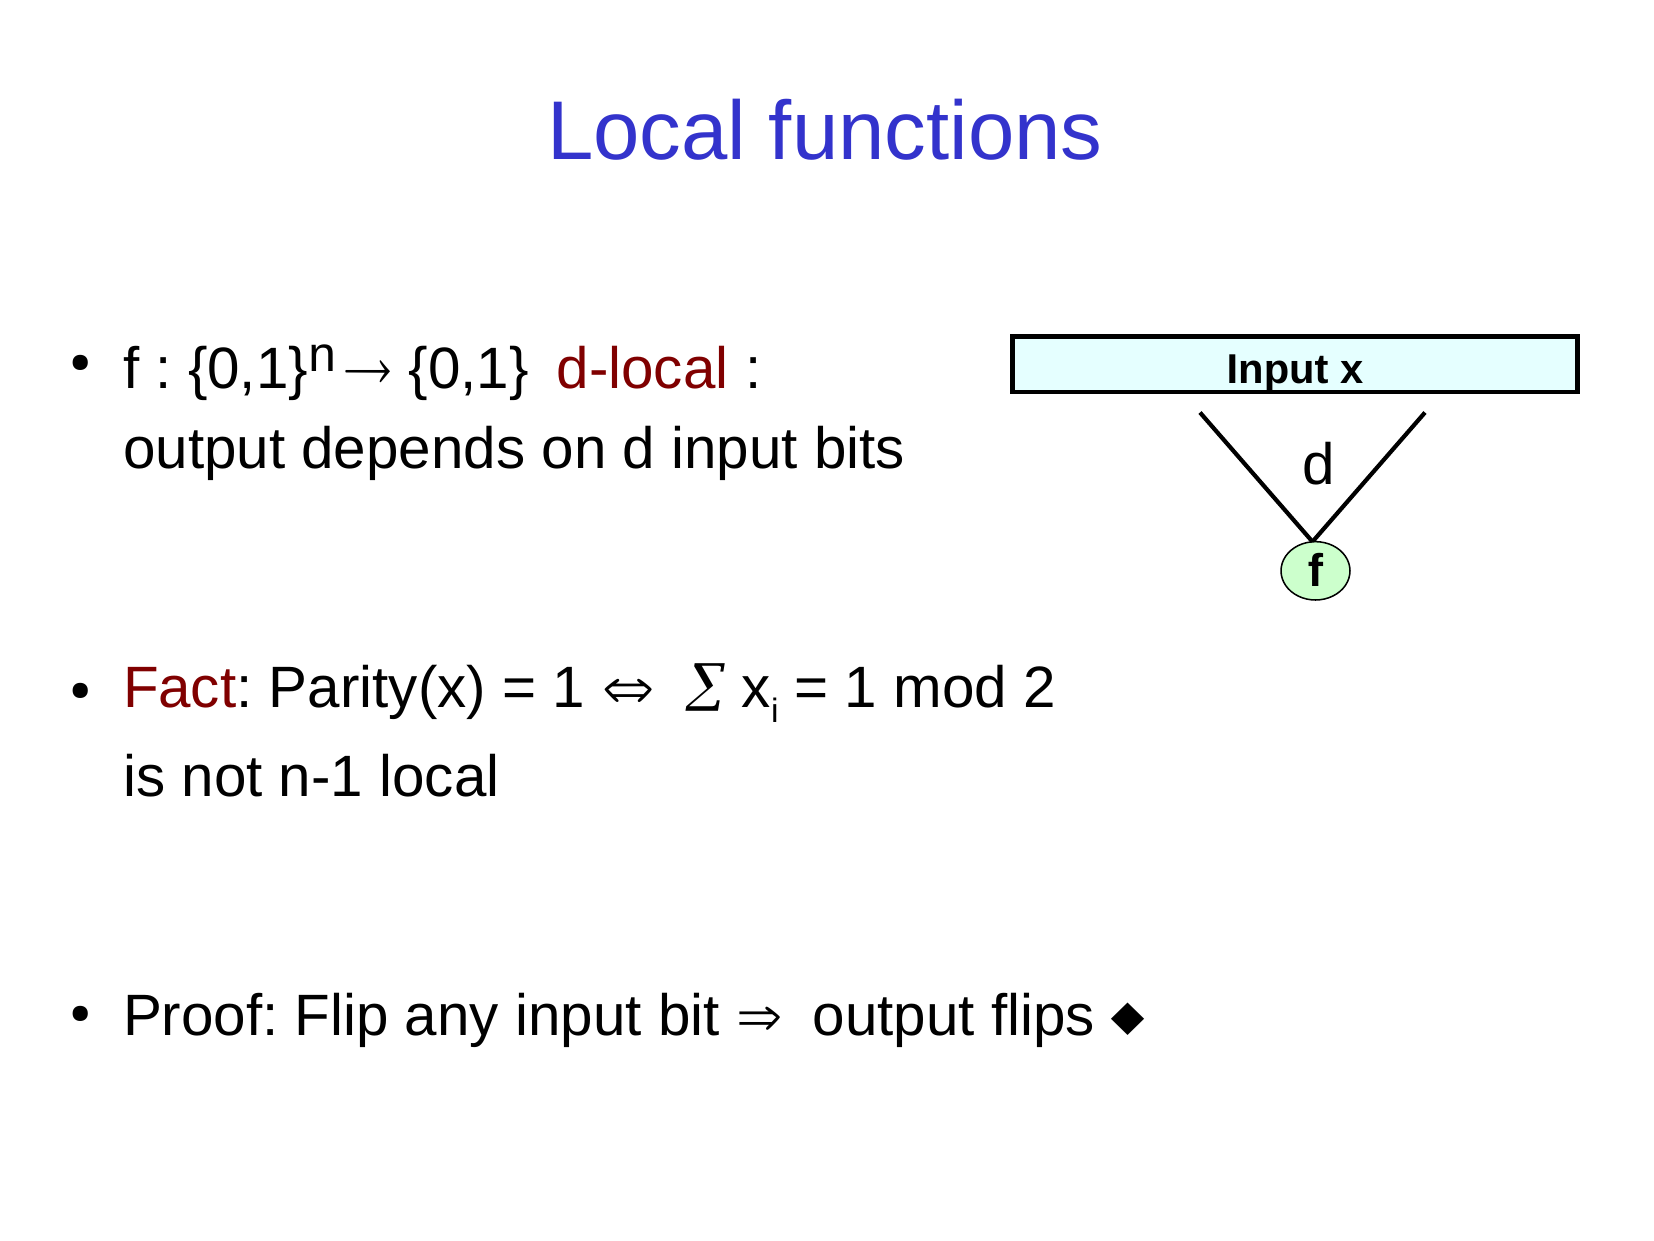

Local functions
# f : {0,1}n  {0,1} d-local :
output depends on d input bits
Fact: Parity(x) = 1  xi = 1 mod 2
is not n-1 local
Proof: Flip any input bit  output flips 
Input x
d
f